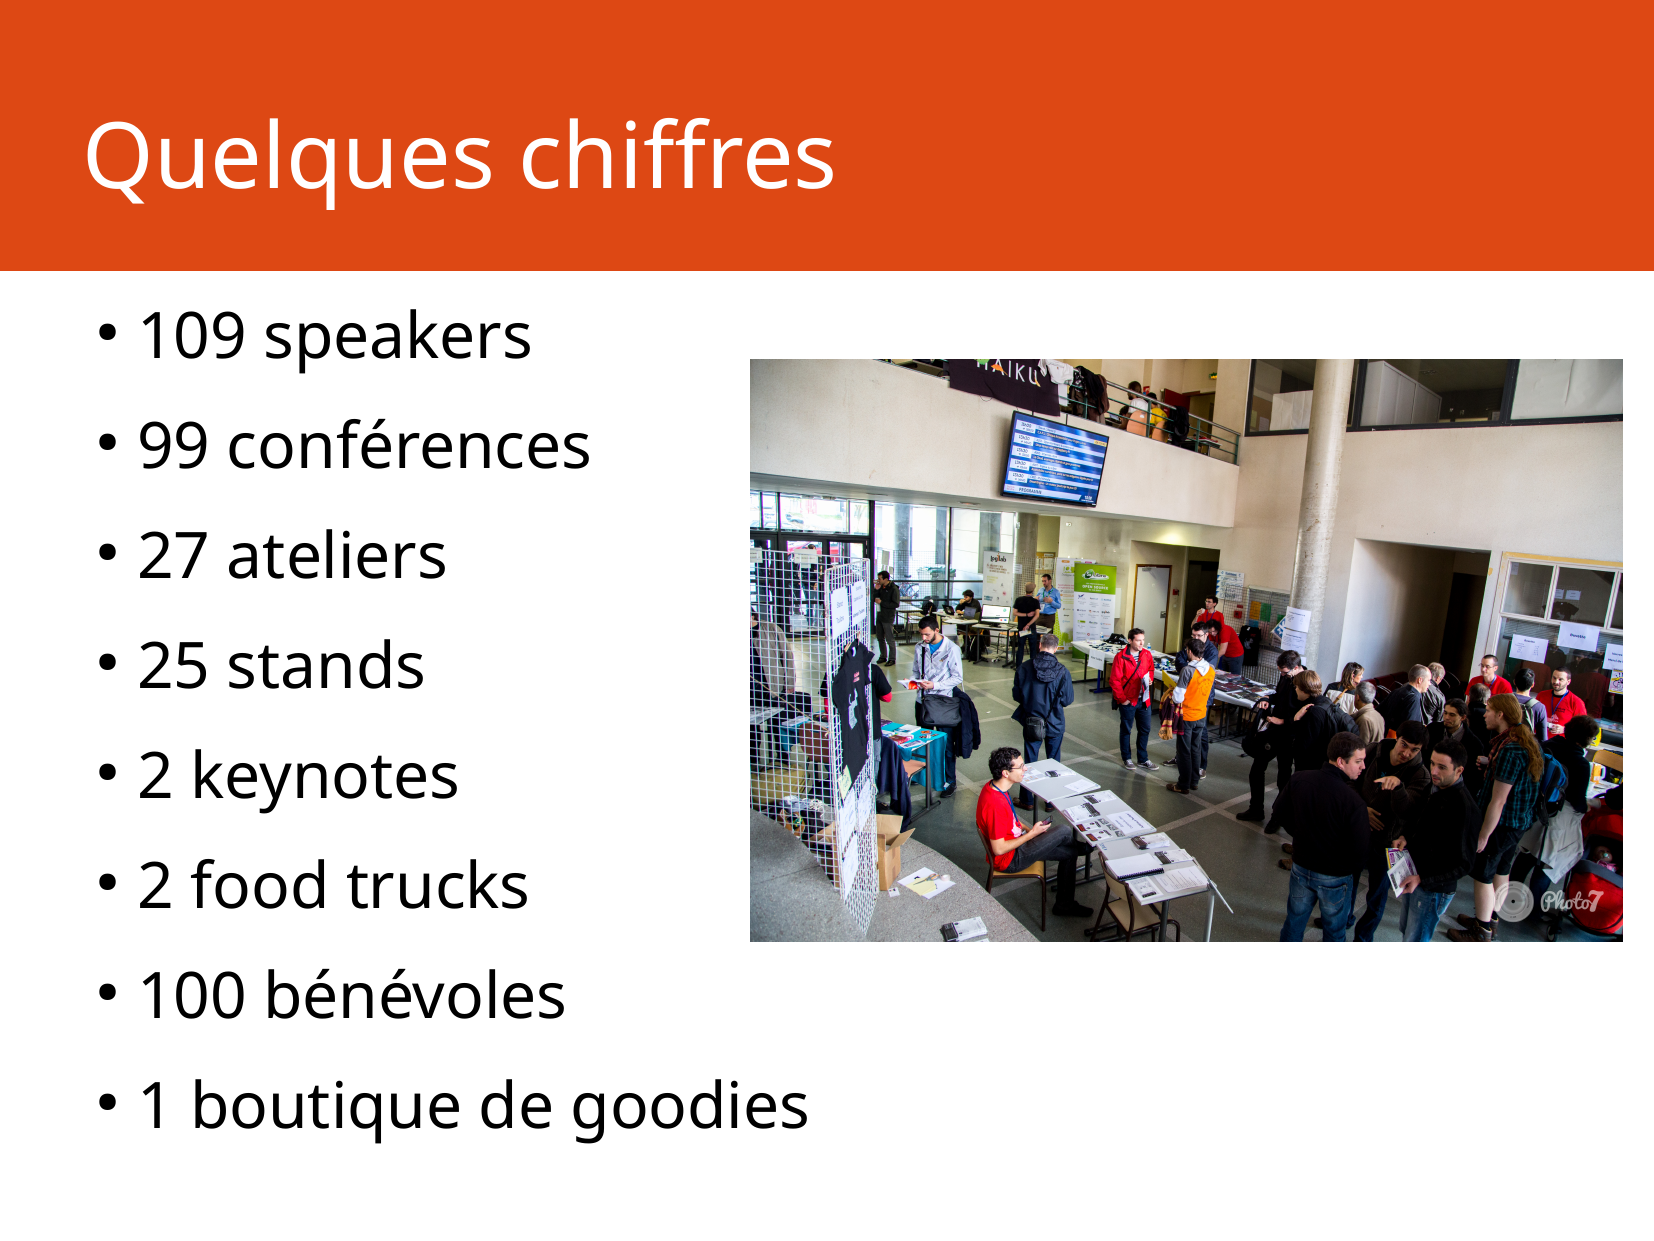

# Quelques chiffres
109 speakers
99 conférences
27 ateliers
25 stands
2 keynotes
2 food trucks
100 bénévoles
1 boutique de goodies